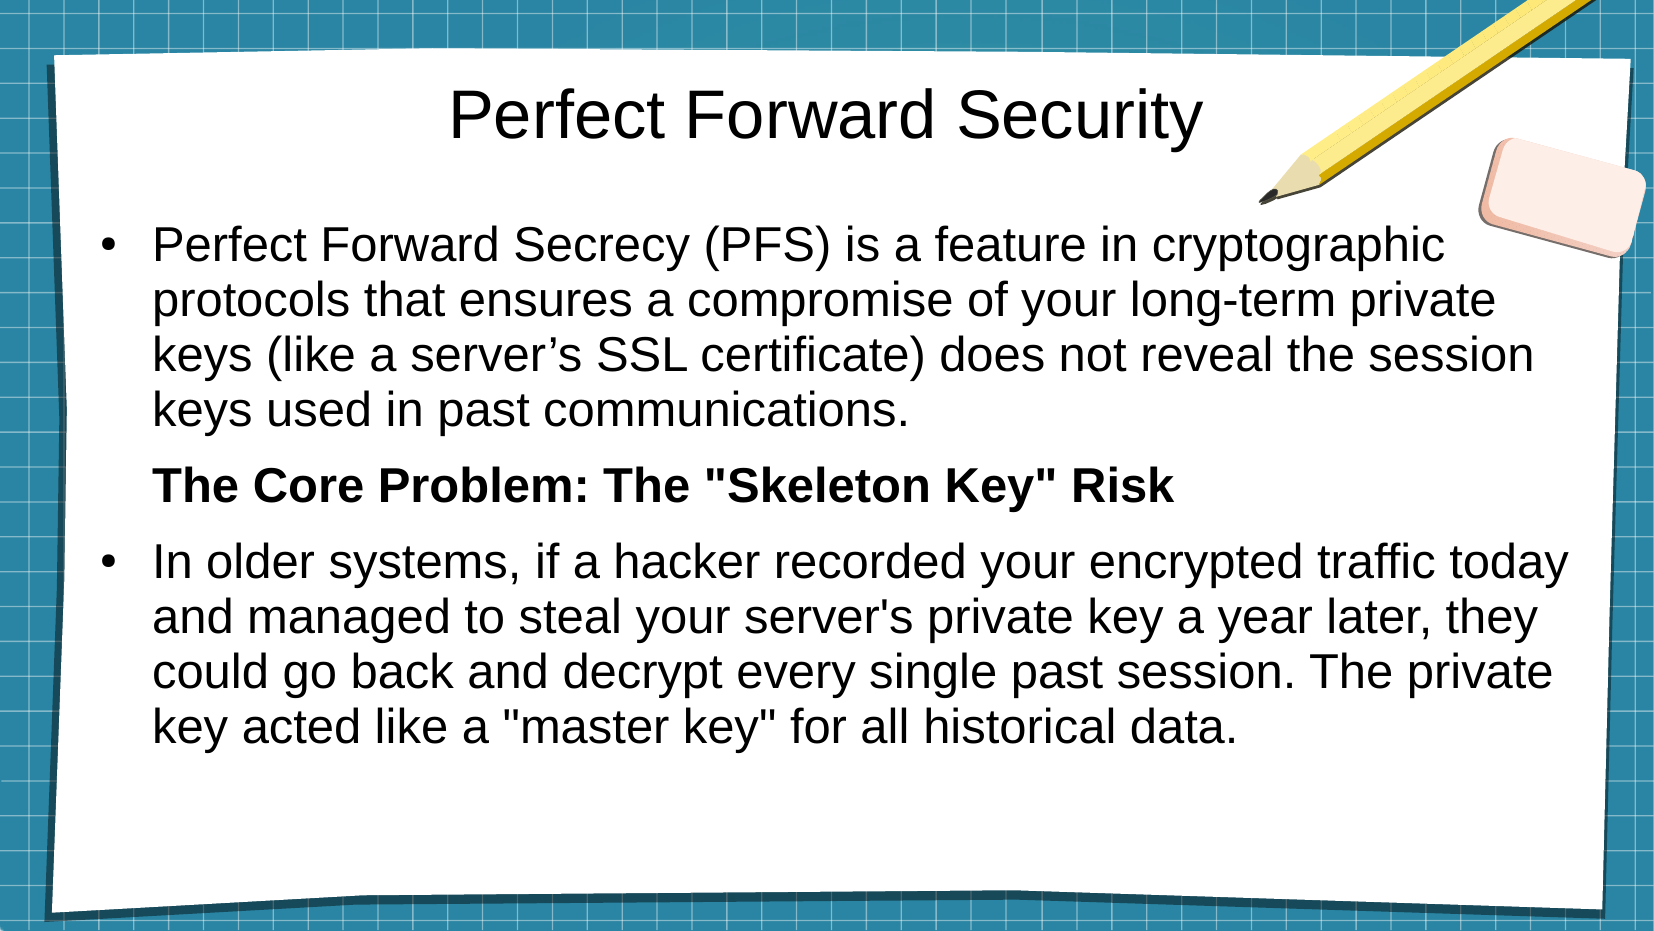

# Perfect Forward Security
Perfect Forward Secrecy (PFS) is a feature in cryptographic protocols that ensures a compromise of your long-term private keys (like a server’s SSL certificate) does not reveal the session keys used in past communications.
The Core Problem: The "Skeleton Key" Risk
In older systems, if a hacker recorded your encrypted traffic today and managed to steal your server's private key a year later, they could go back and decrypt every single past session. The private key acted like a "master key" for all historical data.